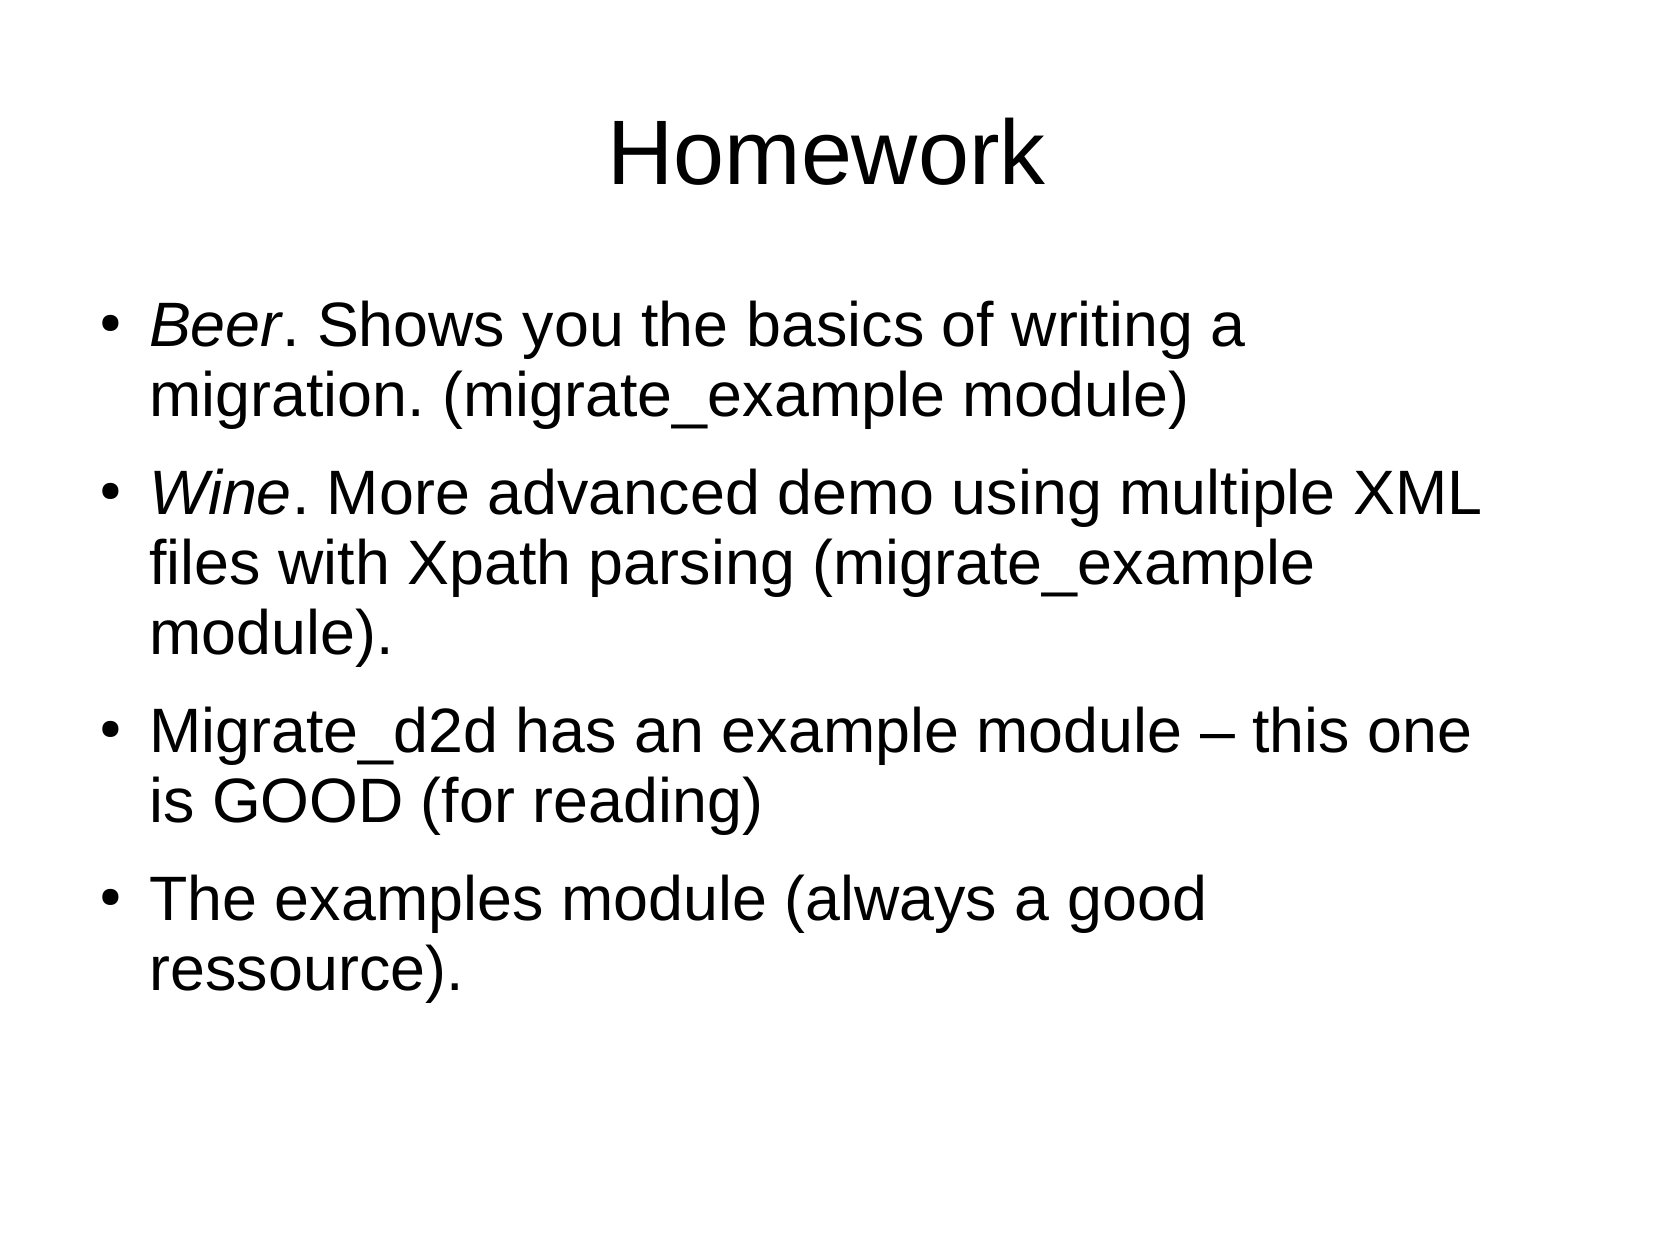

# Homework
Beer. Shows you the basics of writing a migration. (migrate_example module)
Wine. More advanced demo using multiple XML files with Xpath parsing (migrate_example module).
Migrate_d2d has an example module – this one is GOOD (for reading)
The examples module (always a good ressource).